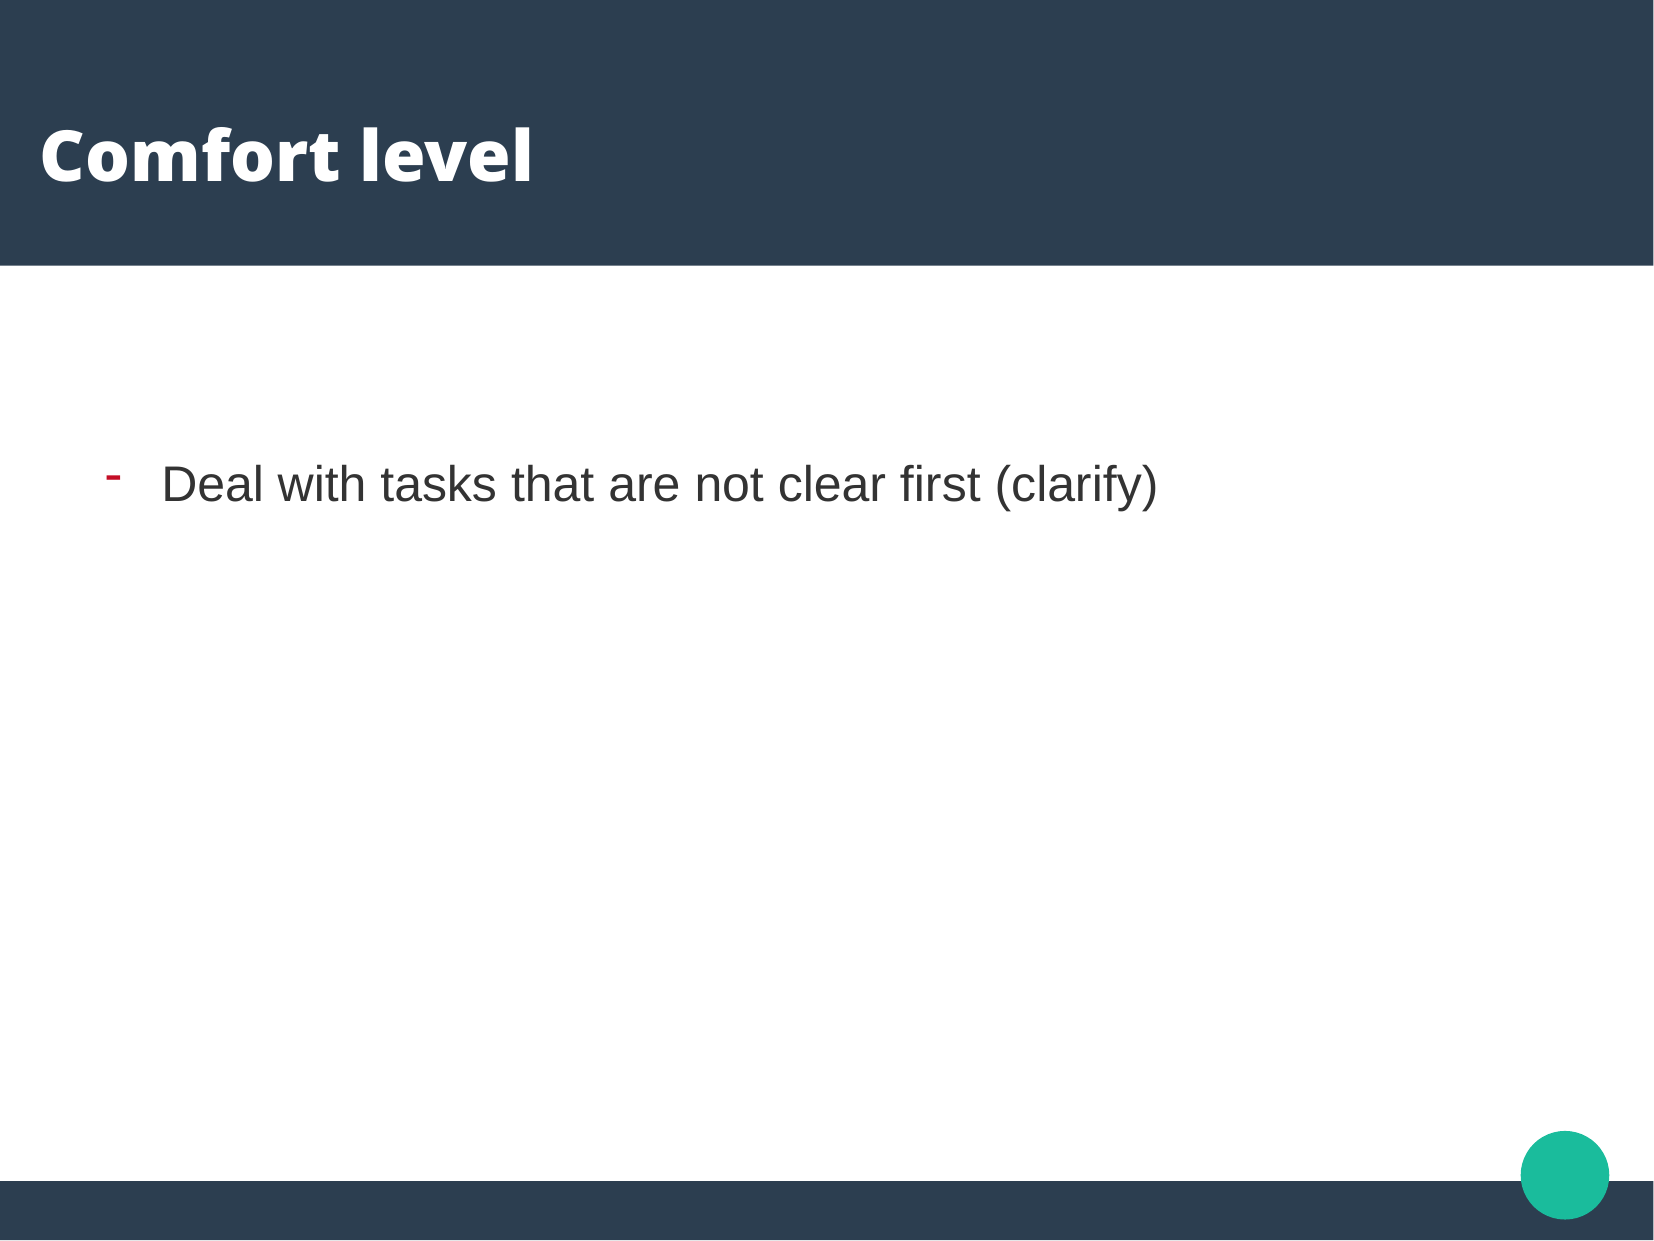

# Comfort level
Deal with tasks that are not clear first (clarify)